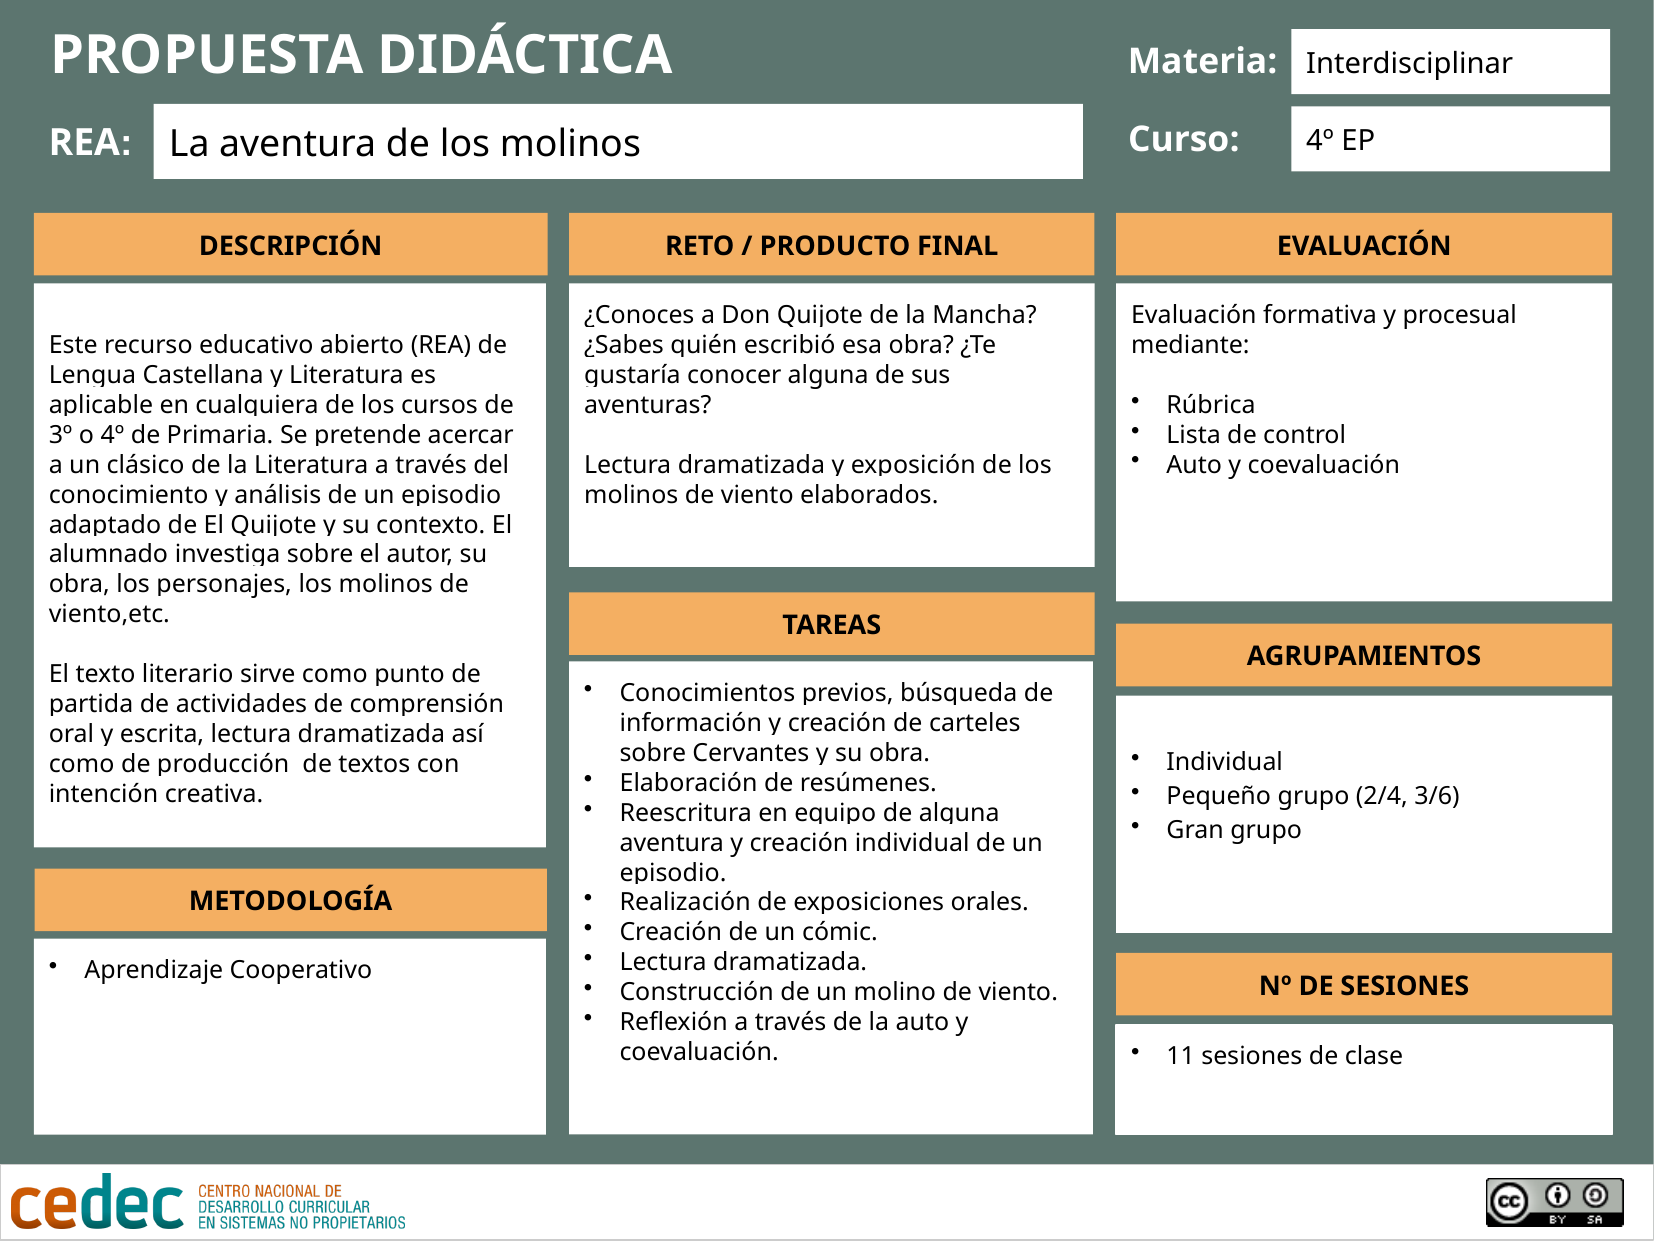

PROPUESTA DIDÁCTICA
Interdisciplinar
Materia:
La aventura de los molinos
4º EP
Curso:
REA:
DESCRIPCIÓN
RETO / PRODUCTO FINAL
EVALUACIÓN
Este recurso educativo abierto (REA) de Lengua Castellana y Literatura es aplicable en cualquiera de los cursos de 3º o 4º de Primaria. Se pretende acercar a un clásico de la Literatura a través del conocimiento y análisis de un episodio adaptado de El Quijote y su contexto. El alumnado investiga sobre el autor, su obra, los personajes, los molinos de viento,etc.
El texto literario sirve como punto de partida de actividades de comprensión oral y escrita, lectura dramatizada así como de producción de textos con intención creativa.
¿Conoces a Don Quijote de la Mancha?¿Sabes quién escribió esa obra? ¿Te gustaría conocer alguna de sus aventuras?
Lectura dramatizada y exposición de los molinos de viento elaborados.
Evaluación formativa y procesual mediante:
Rúbrica
Lista de control
Auto y coevaluación
TAREAS
AGRUPAMIENTOS
Conocimientos previos, búsqueda de información y creación de carteles sobre Cervantes y su obra.
Elaboración de resúmenes.
Reescritura en equipo de alguna aventura y creación individual de un episodio.
Realización de exposiciones orales.
Creación de un cómic.
Lectura dramatizada.
Construcción de un molino de viento.
Reflexión a través de la auto y coevaluación.
Individual
Pequeño grupo (2/4, 3/6)
Gran grupo
METODOLOGÍA
Aprendizaje Cooperativo
Nº DE SESIONES
11 sesiones de clase